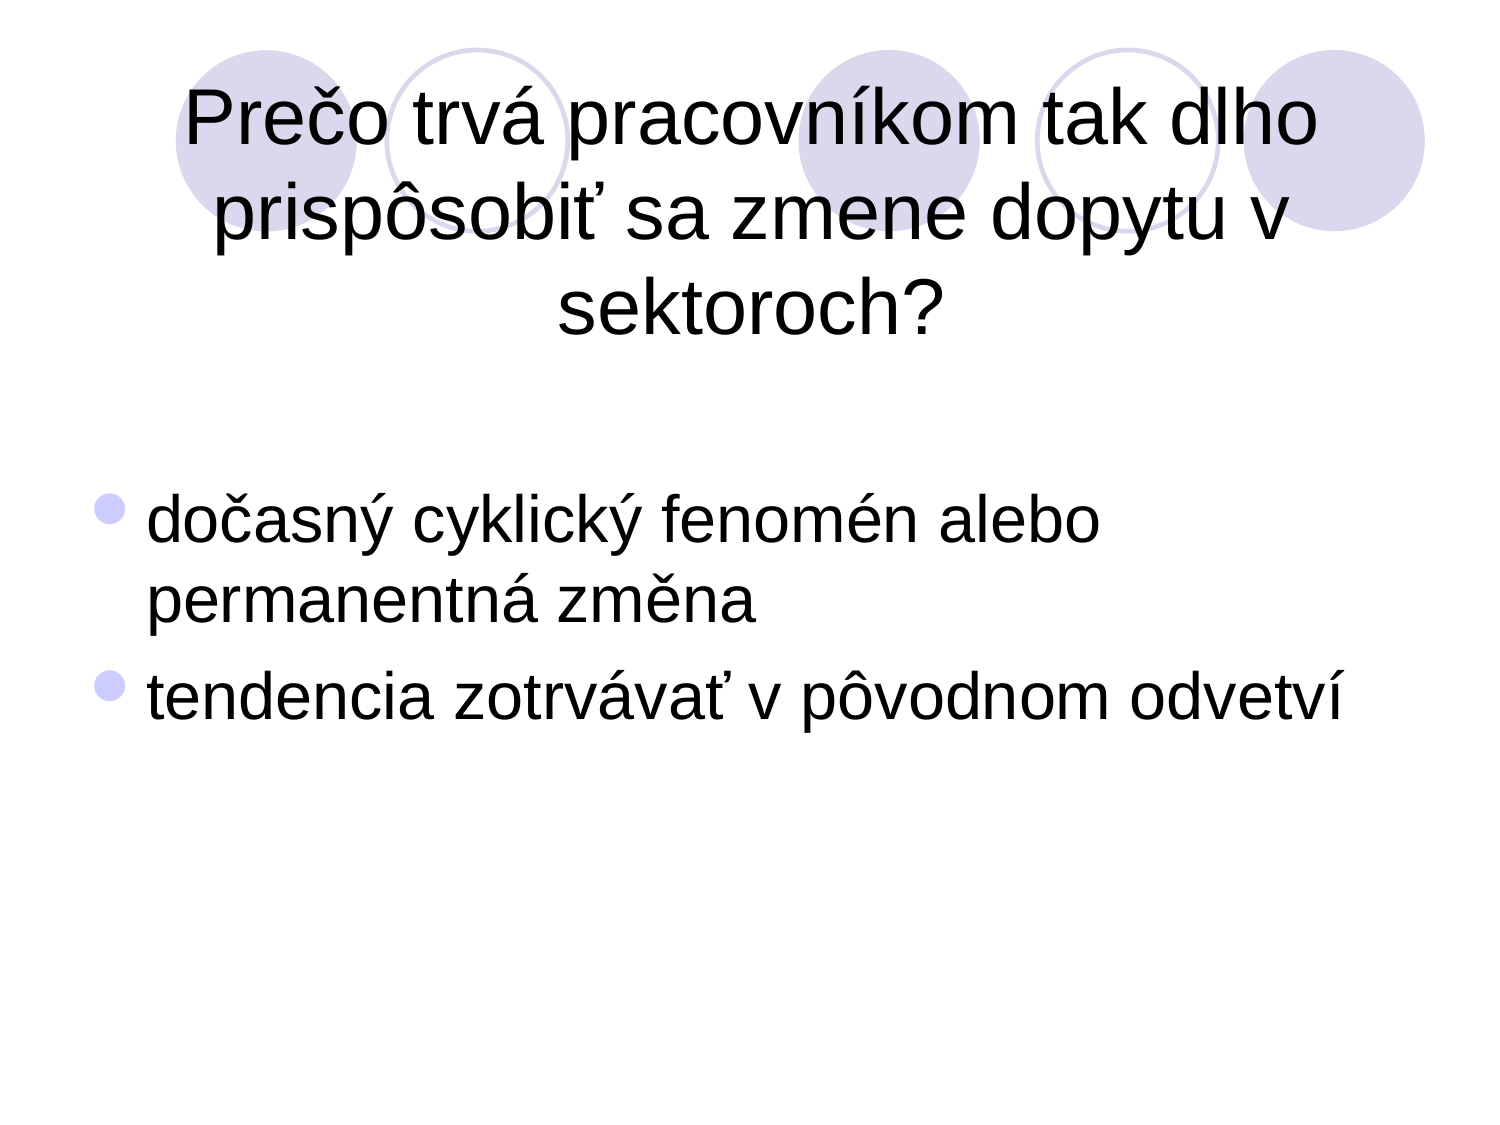

# Prečo trvá pracovníkom tak dlho prispôsobiť sa zmene dopytu v sektoroch?
dočasný cyklický fenomén alebo permanentná změna
tendencia zotrvávať v pôvodnom odvetví